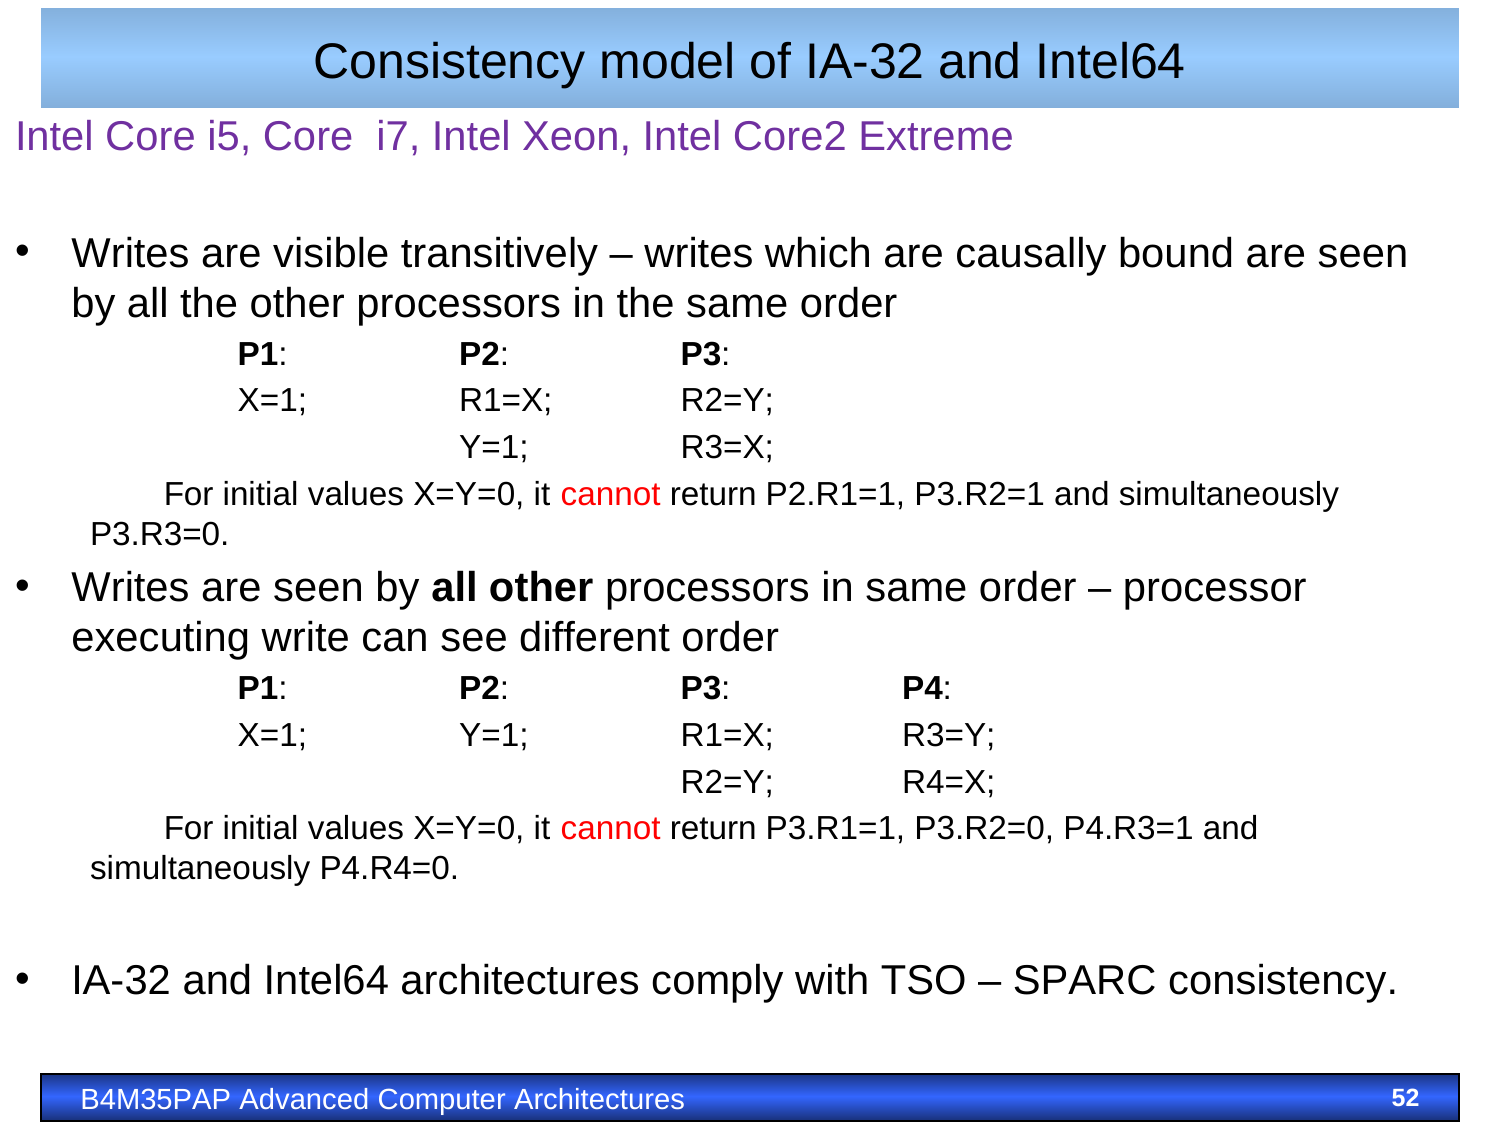

Consistency model of IA-32 and Intel64
# Intel Core i5, Core i7, Intel Xeon, Intel Core2 Extreme
Writes are visible transitively – writes which are causally bound are seen by all the other processors in the same order
		P1:			P2:			P3:
		X=1;			R1=X;		R2=Y;
					Y=1;			R3=X;
	For initial values X=Y=0, it cannot return P2.R1=1, P3.R2=1 and simultaneously P3.R3=0.
Writes are seen by all other processors in same order – processor executing write can see different order
		P1:			P2:			P3:			P4:
		X=1;			Y=1;			R1=X;		R3=Y;
								R2=Y;		R4=X;
	For initial values X=Y=0, it cannot return P3.R1=1, P3.R2=0, P4.R3=1 and simultaneously P4.R4=0.
IA-32 and Intel64 architectures comply with TSO – SPARC consistency.